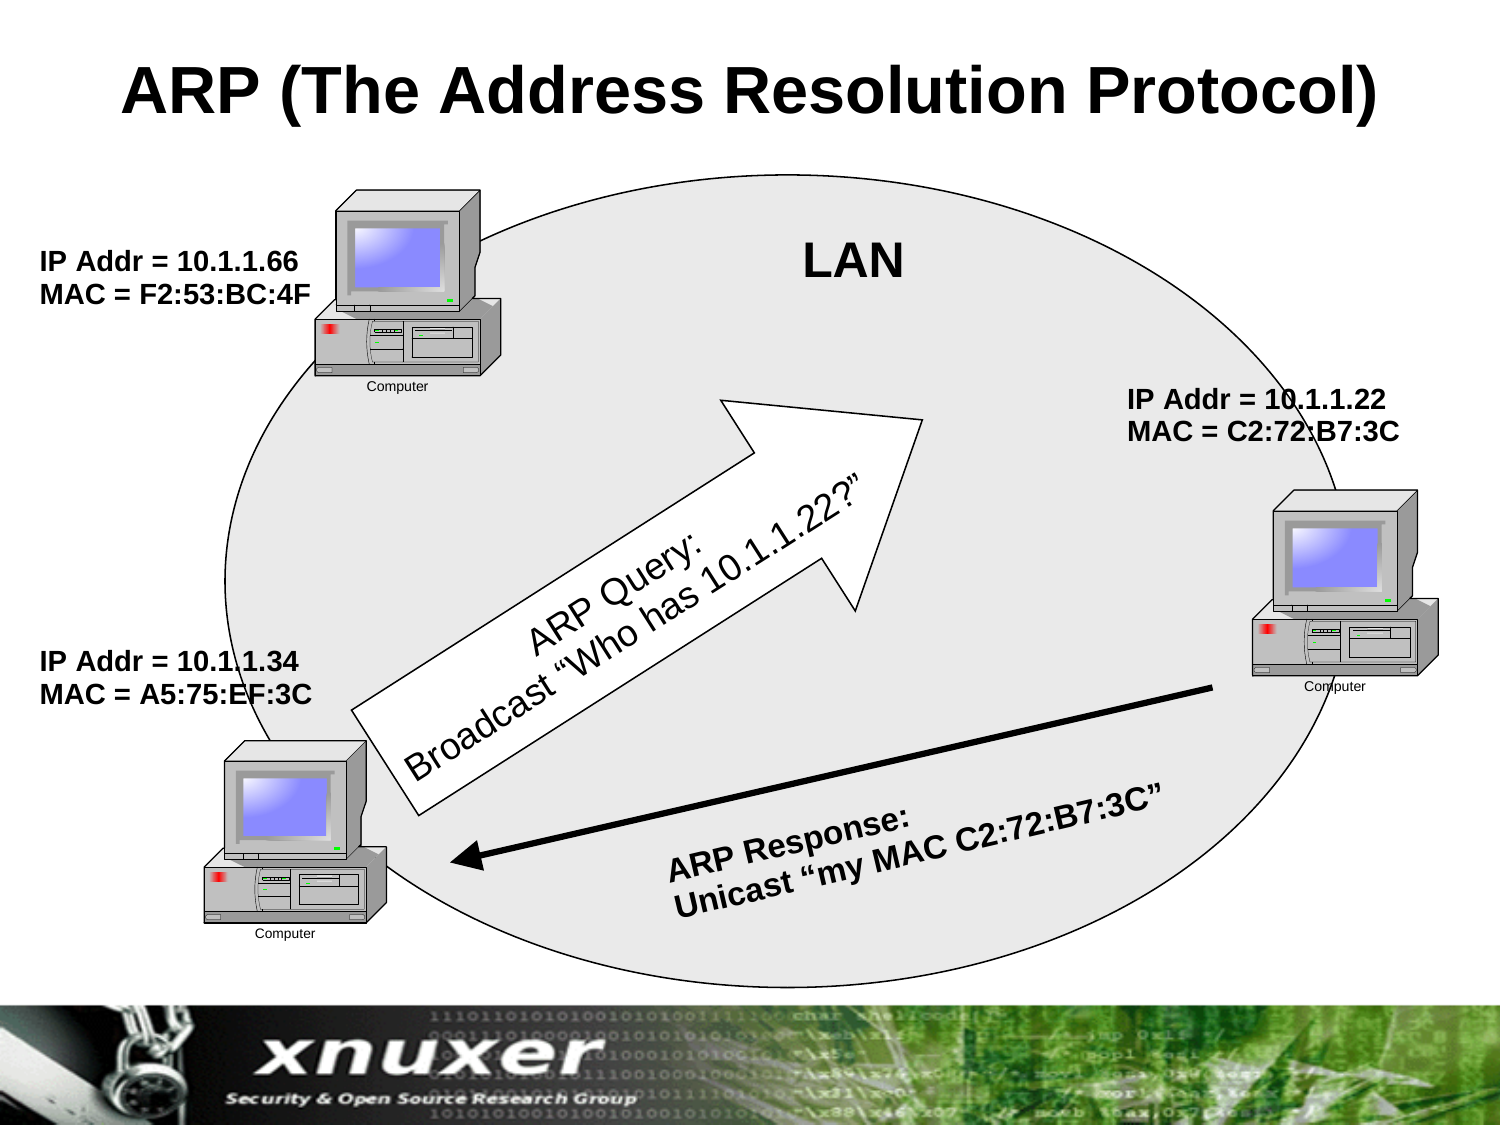

# ARP (The Address Resolution Protocol)
LAN
IP Addr = 10.1.1.66
MAC = F2:53:BC:4F
IP Addr = 10.1.1.22
MAC = C2:72:B7:3C
ARP Query:
Broadcast “Who has 10.1.1.22?”
IP Addr = 10.1.1.34
MAC = A5:75:EF:3C
ARP Response:
Unicast “my MAC C2:72:B7:3C”